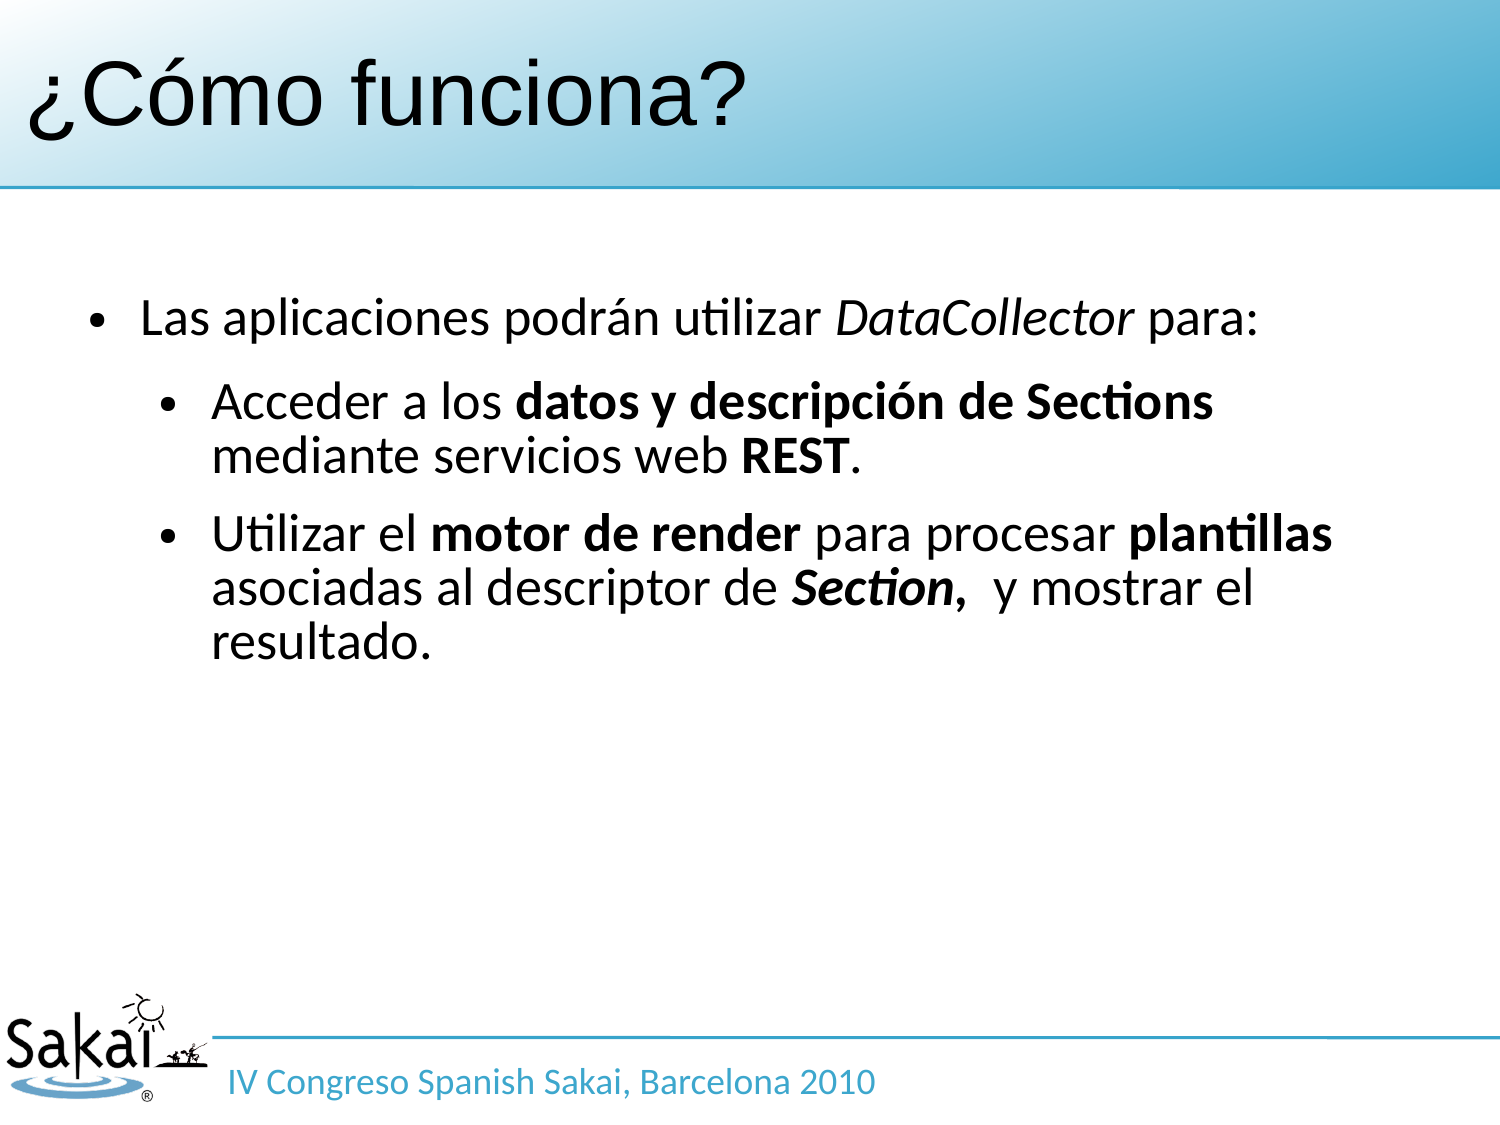

# ¿Cómo funciona?
Las aplicaciones podrán utilizar DataCollector para:
Acceder a los datos y descripción de Sections mediante servicios web REST.
Utilizar el motor de render para procesar plantillas asociadas al descriptor de Section, y mostrar el resultado.